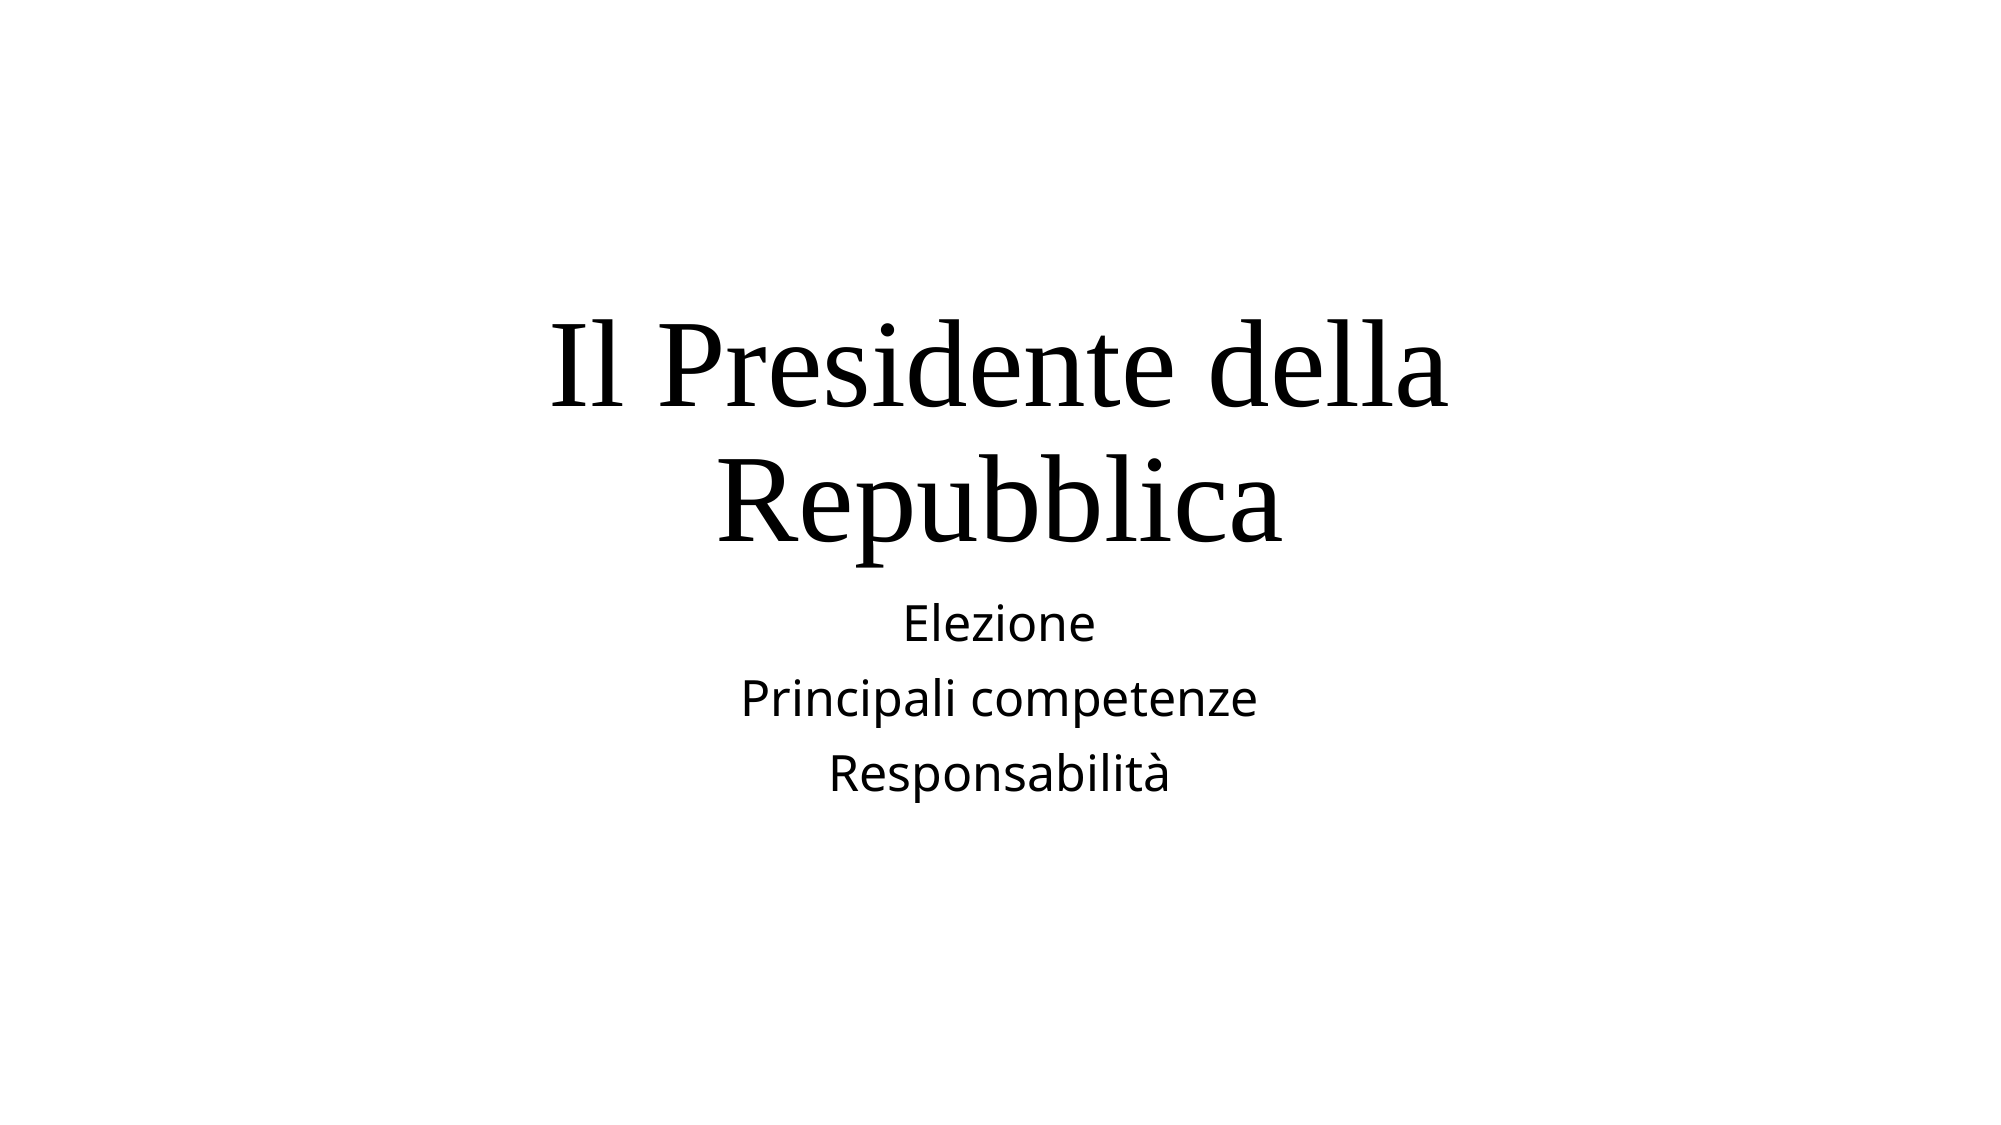

# Il Presidente della Repubblica
Elezione
Principali competenze
Responsabilità